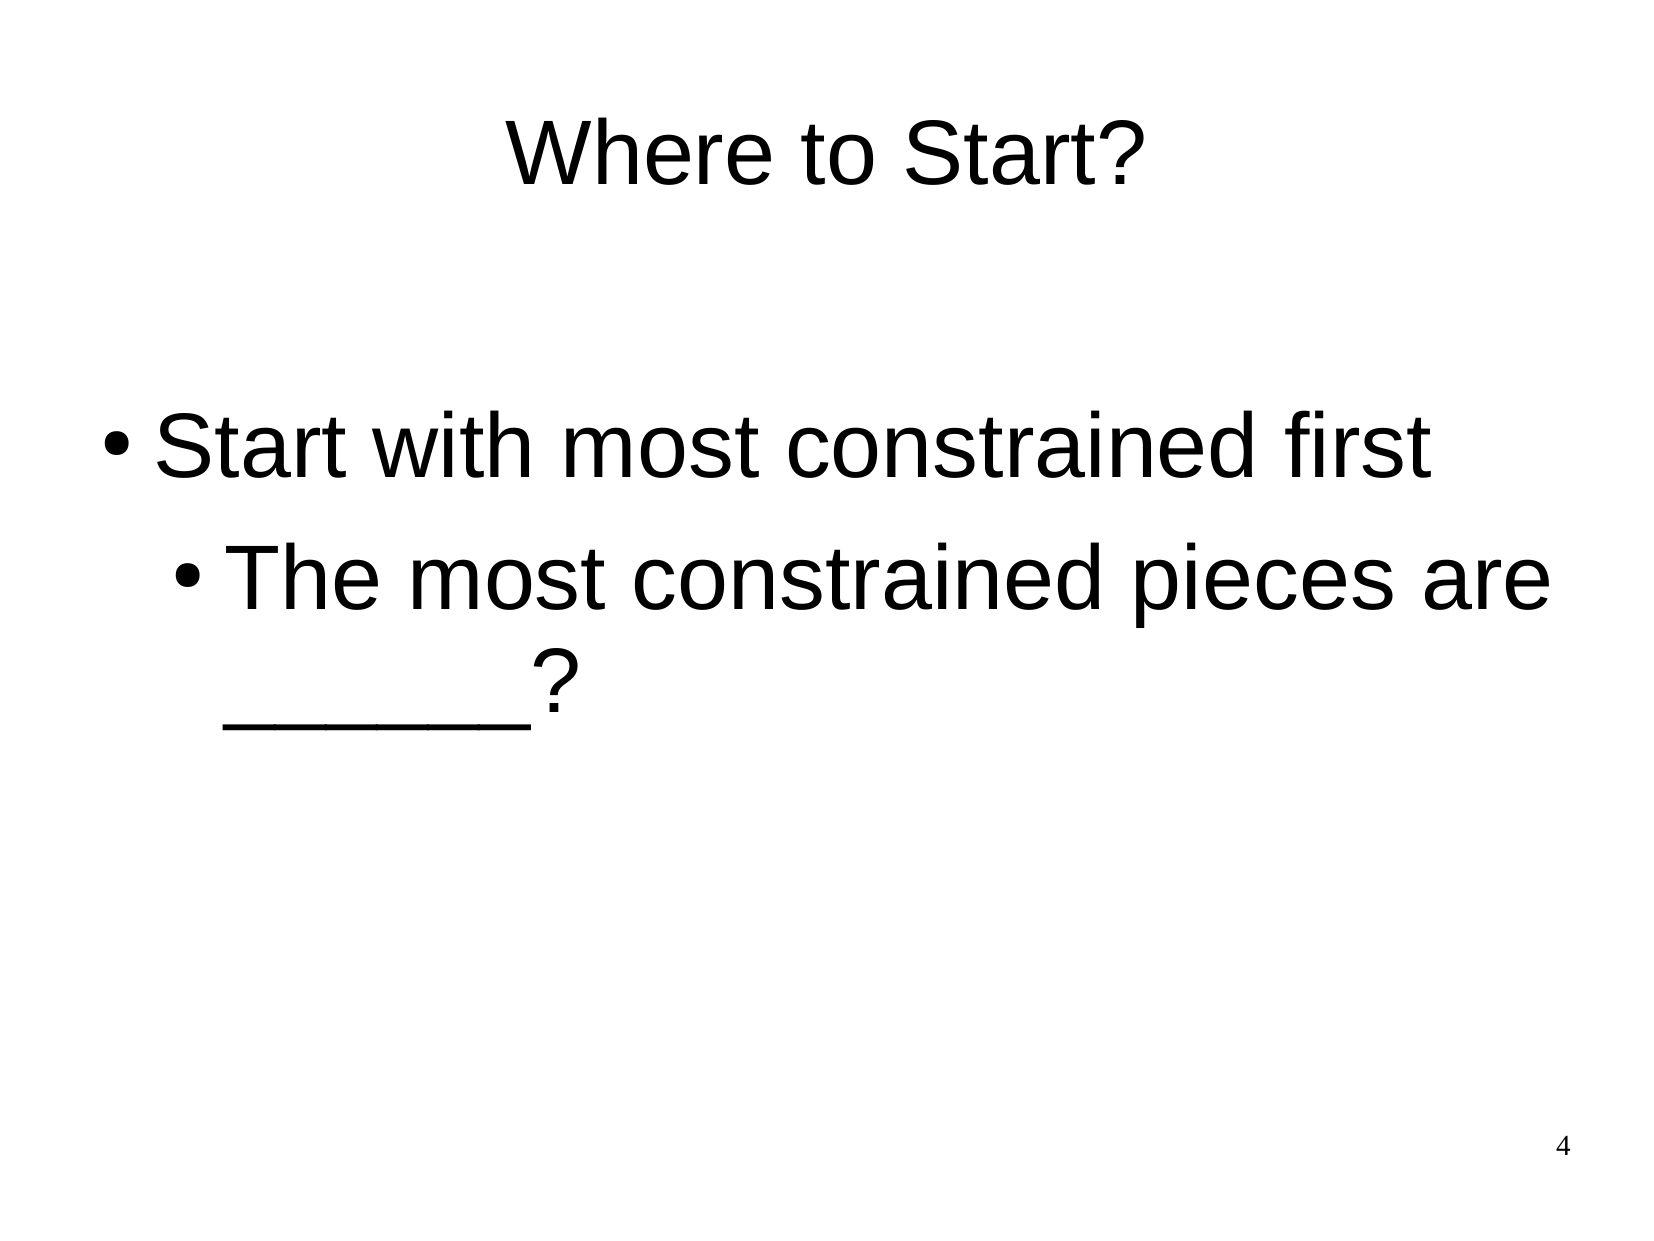

# Where to Start?
Start with most constrained first
The most constrained pieces are ______?
4